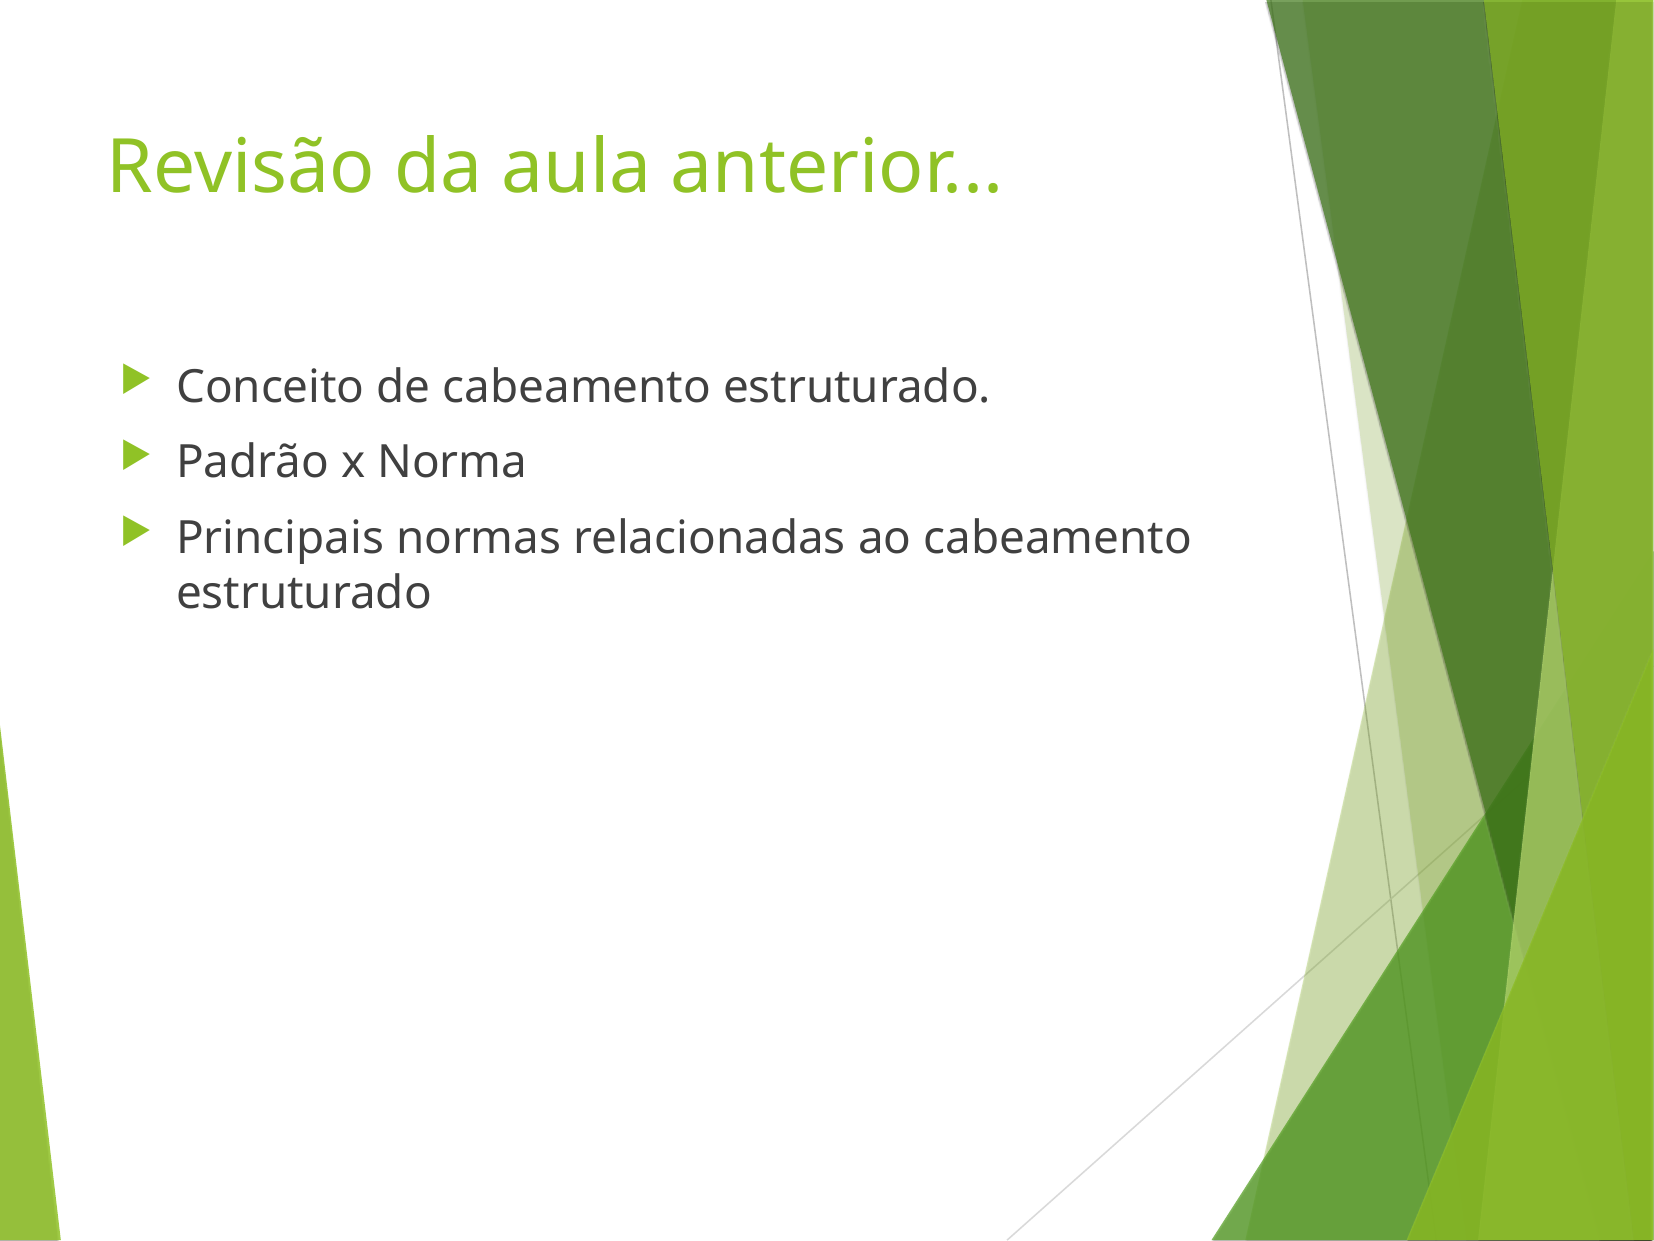

# Revisão da aula anterior...
Conceito de cabeamento estruturado.
Padrão x Norma
Principais normas relacionadas ao cabeamento estruturado